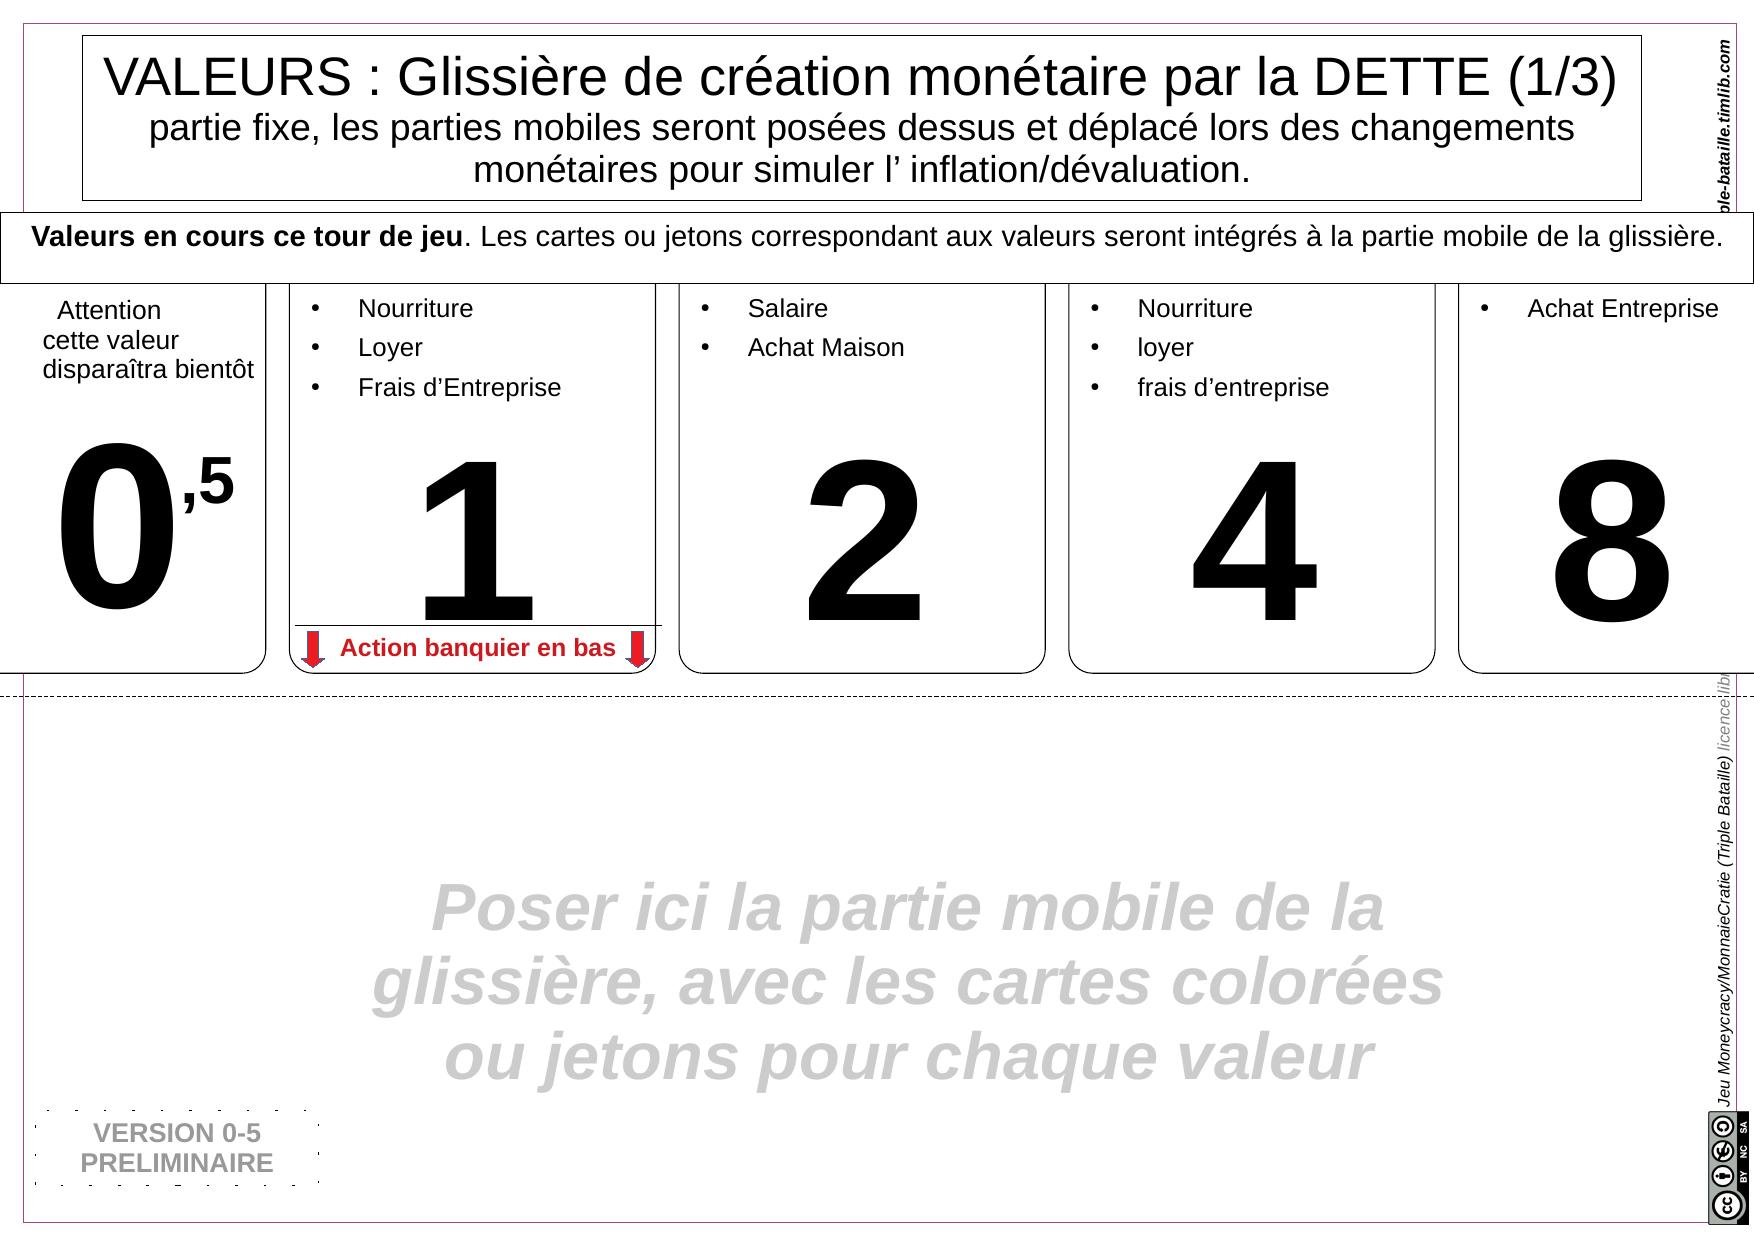

Découper ici si jeux avec liasses de cartes non colorées, et supprimer le haut.
Découper ici si jeux avec cartes colorées (plus pratique), et supprimer le haut.
Puis on fixera les cartes en dessous, pour voir la valeur de chaque couleur.
VALEURS : Glissière de création monétaire par la DETTE (1/3)
partie fixe, les parties mobiles seront posées dessus et déplacé lors des changements monétaires pour simuler l’ inflation/dévaluation.
 Valeurs en cours ce tour de jeu. Les cartes ou jetons correspondant aux valeurs seront intégrés à la partie mobile de la glissière.
# Attention cette valeur disparaîtra bientôt
 0
Nourriture
Loyer
Frais d’Entreprise
1
Salaire
Achat Maison
2
Nourriture
loyer
frais d’entreprise
4
Achat Entreprise
8
0,5
,5
Coller ici la seconde partie de la glissière
Action banquier en bas
et de nouveaux crédits sont disponibles comme indiqué.
Poser ici la partie mobile de la glissière, avec les cartes colorées ou jetons pour chaque valeur
Plier ici pour envelopper les cartes colorées.
VERSION 0-5 PRELIMINAIRE
A utiliser le moins possible
 car disparaîtra à la prochaine dévaluation/inflation
cette Valeur = 1/2 monnaie INIT.
A utiliser le moins possible
 car disparaîtra à la prochaine dévaluation/inflation
cette Valeur = 1/2 monnaie INIT.
Monnaie Initiale, au départ il y en a en tout : 12 x NbJoueurs
Première série de crédits (i)
 Nb disponible = 2 x NbJoueurs
fonds propres nécessaires :
 cette Valeur permet 2 crédits
cette Valeur = 1 monnaie INIT.
Monnaie divisée par deux,
quantité totale : 2 x 12 x NbJoueurs
Seconde série de crédits (ii)
 Nb disponible = 4 x NbJoueurs
fonds propres nécessaires :
 cette Valeur permet 4 crédits
cette Valeur = 2 monnaie INIT.
Monnaie divisée encore par deux, quantité totale : 4 x 12 x NbJoueurs
Troisième série de crédits (iii)
 Nb disponible = 8 x NbJoueurs
fonds propres nécessaires :
 cette Valeur permet 8 crédits
cette Valeur = 4 monnaie INIT.
À utiliser le moins possible
(disparaîtra à la prochaine dévaluation/inflation)
Carte= 1/2 monnaie INITIALE
Carte unique
Deux Cartes
Quatre Cartes
Monnaie Initiale, au départ il y en a en tout 12 x NbJoueurs
Première série de crédits ( fonds propres nécessaires:
NbJoueurs x monnaie INITIALE
Carte= 1 monnaie INITIALE
Non disponible
carte = monnaie INITIALE
Ci dessous, consignes pour préparation des crédits disponibles : lorsqu’un lot est épuisé, décaler la glissière vers la gauche, ce qui correspond à une dévaluation par deux.
Cette valeur = INTÉRÊT par tour
Montant CRÉDIT = 3x cette valeur